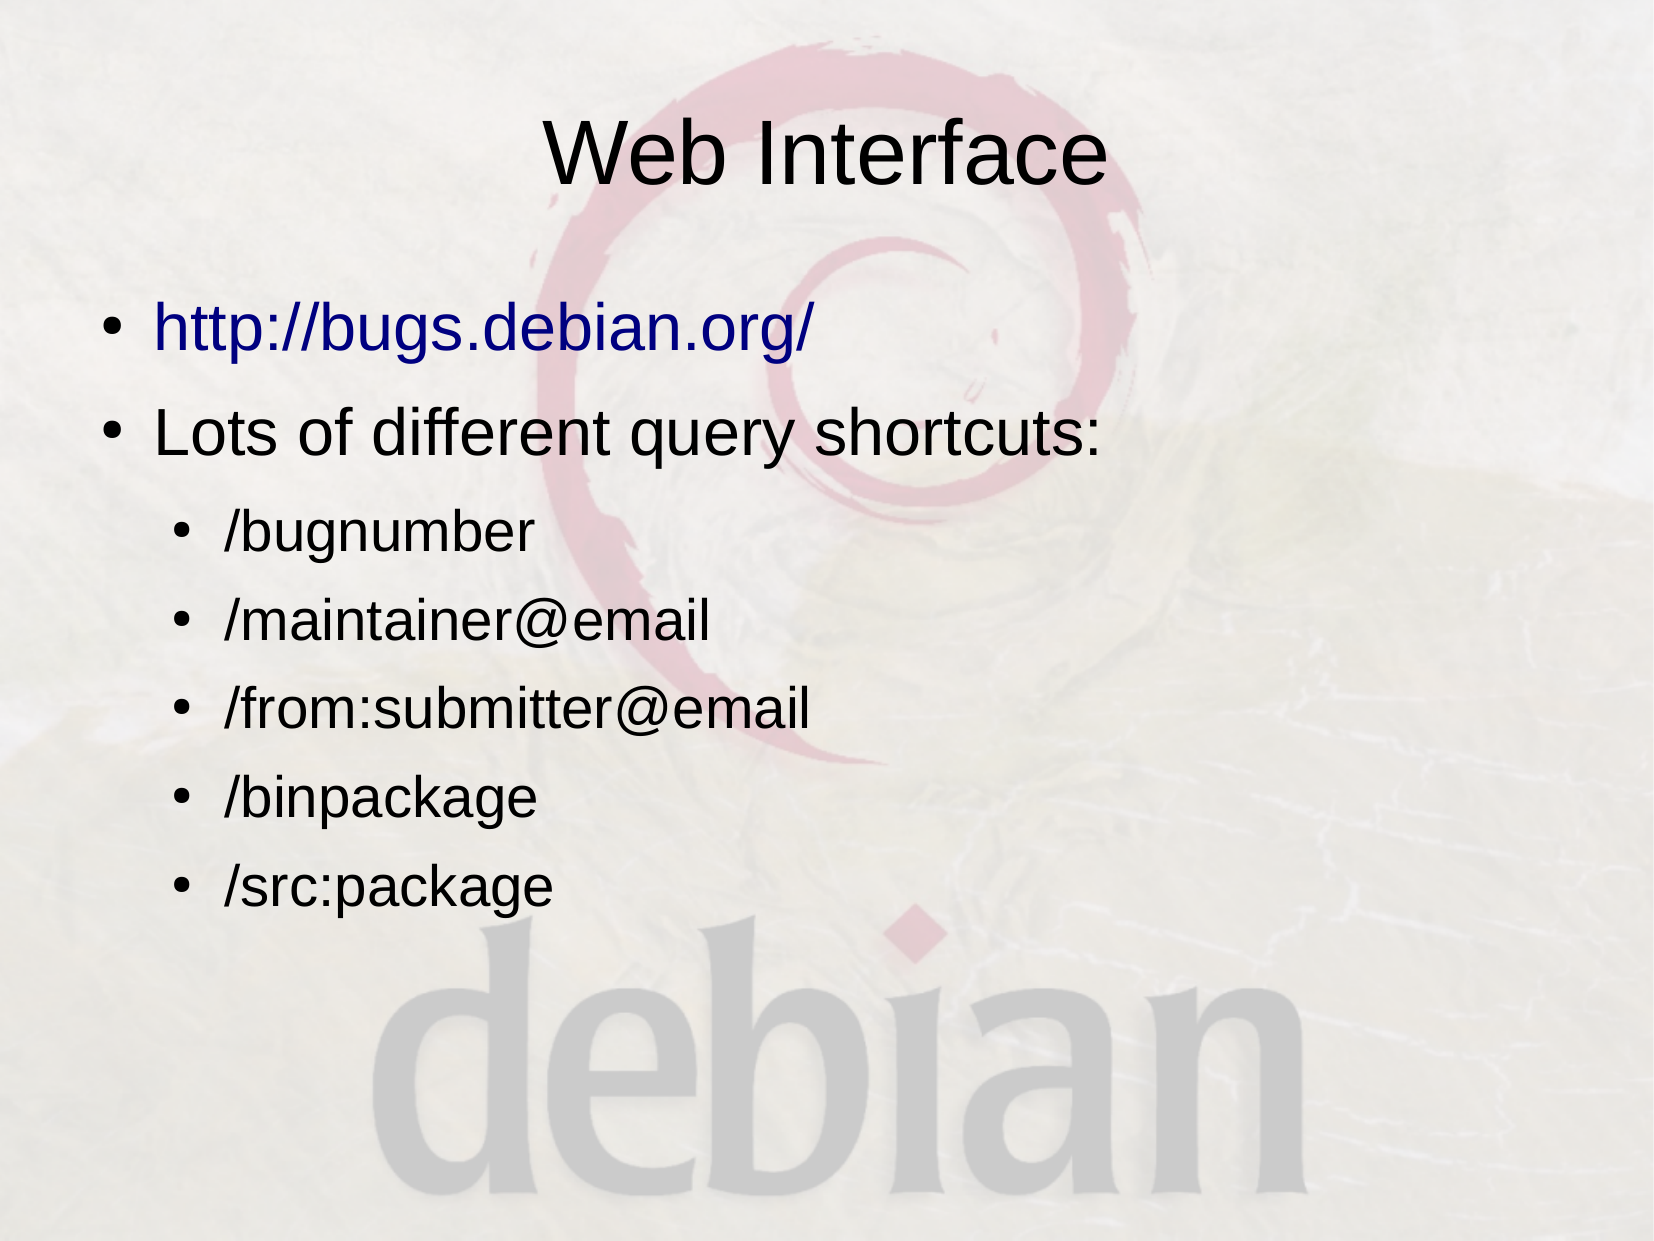

# Web Interface
http://bugs.debian.org/
Lots of different query shortcuts:
/bugnumber
/maintainer@email
/from:submitter@email
/binpackage
/src:package